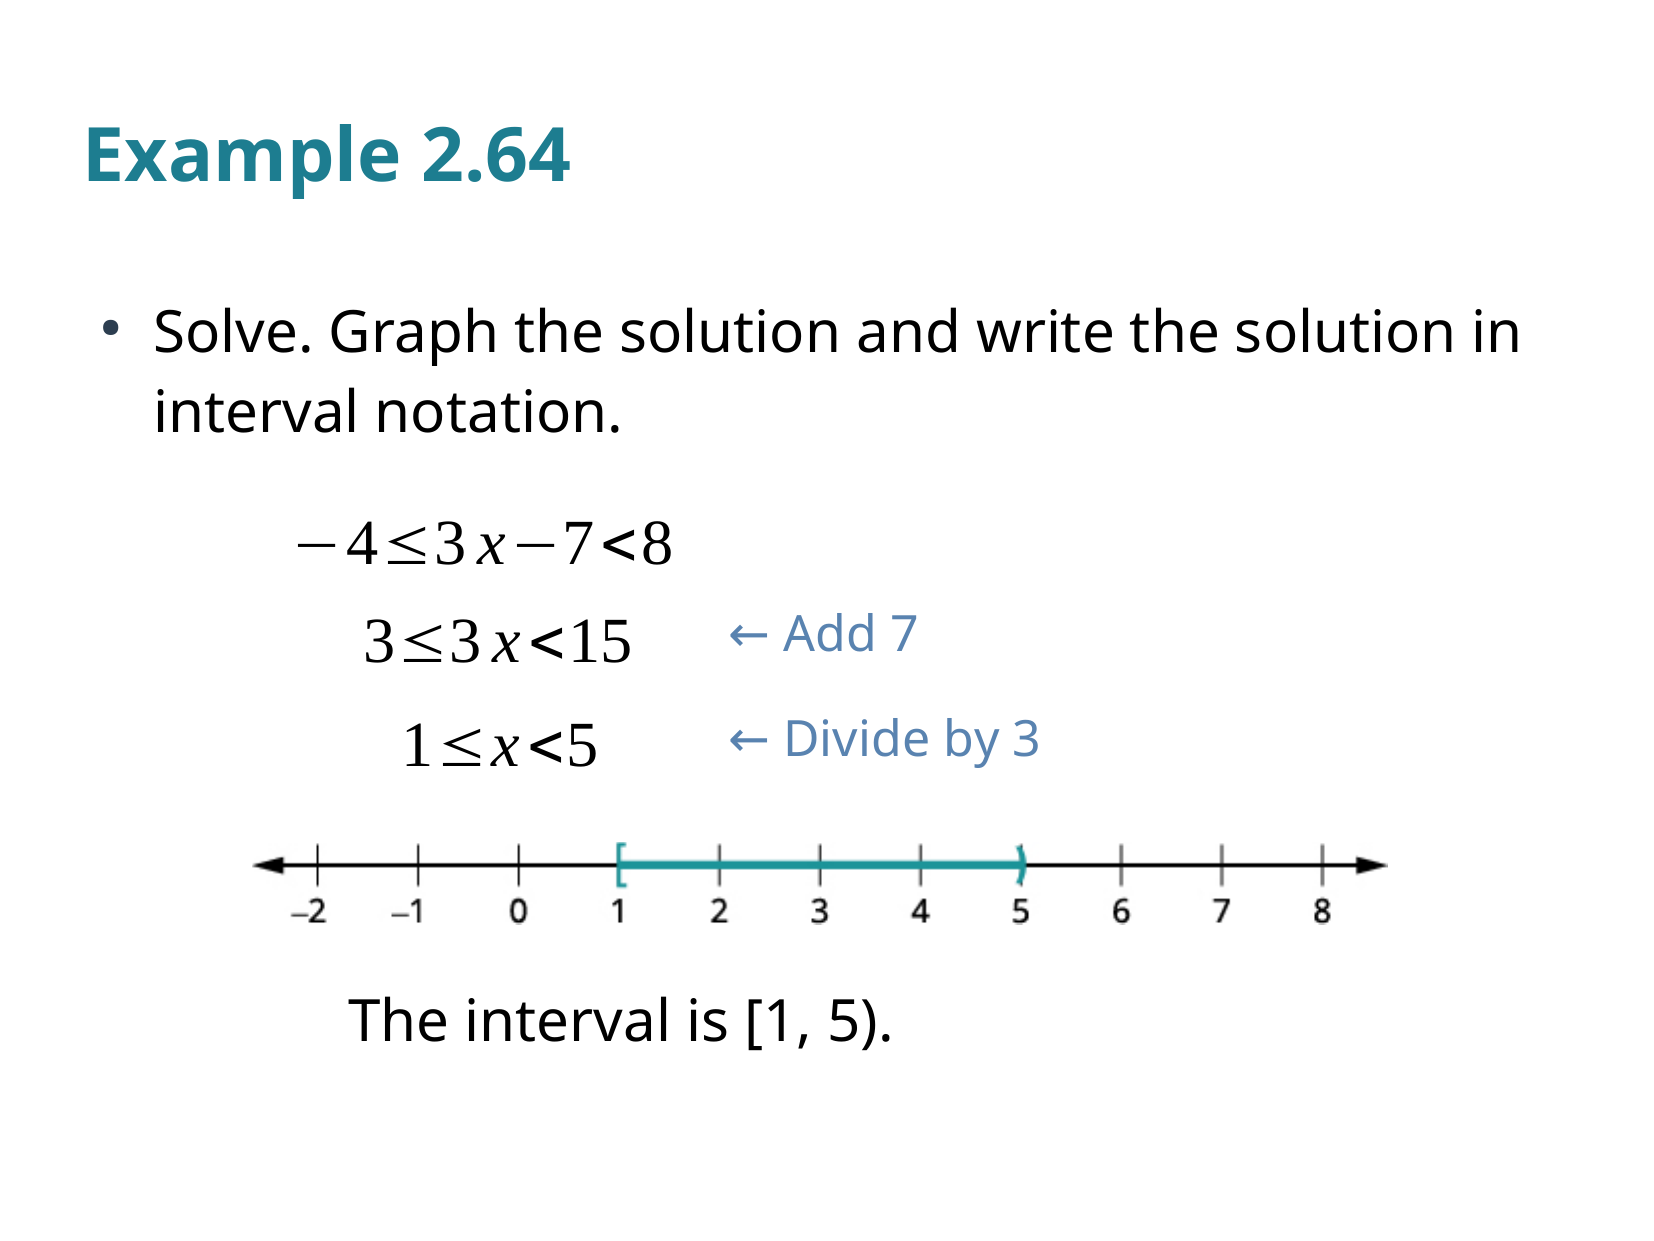

# Example 2.64
Solve. Graph the solution and write the solution in interval notation.
← Add 7
← Divide by 3
The interval is [1, 5).